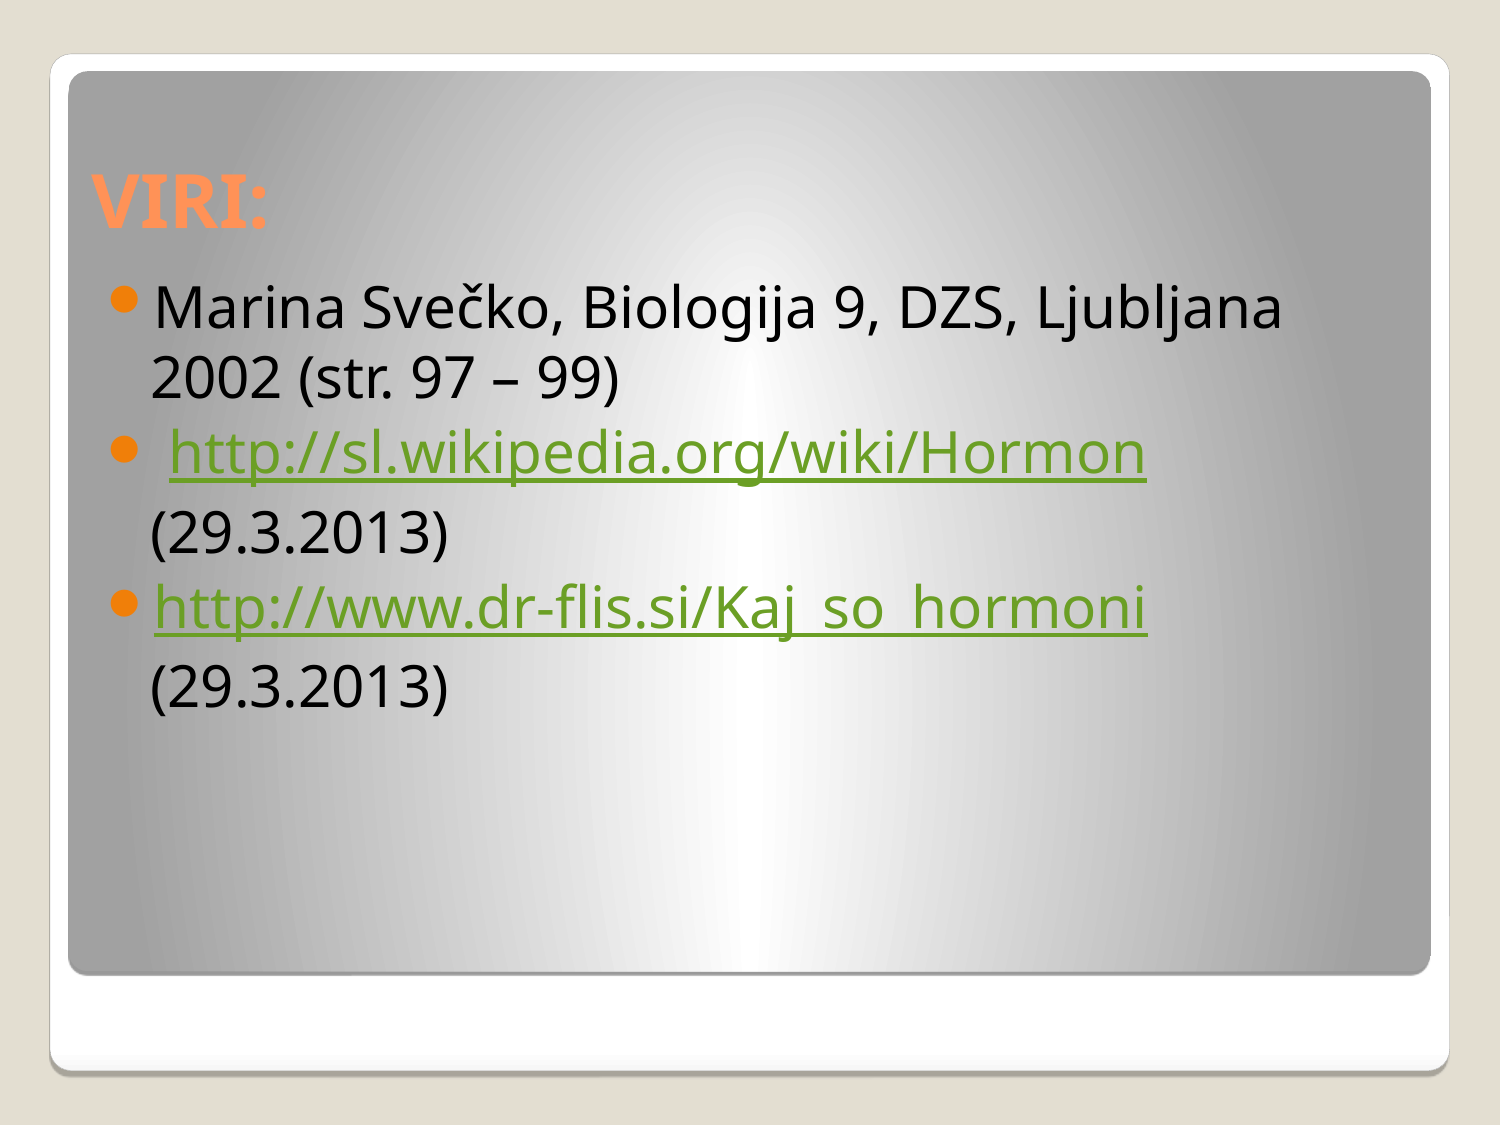

# VIRI:
Marina Svečko, Biologija 9, DZS, Ljubljana 2002 (str. 97 – 99)
 http://sl.wikipedia.org/wiki/Hormon (29.3.2013)
http://www.dr-flis.si/Kaj_so_hormoni (29.3.2013)